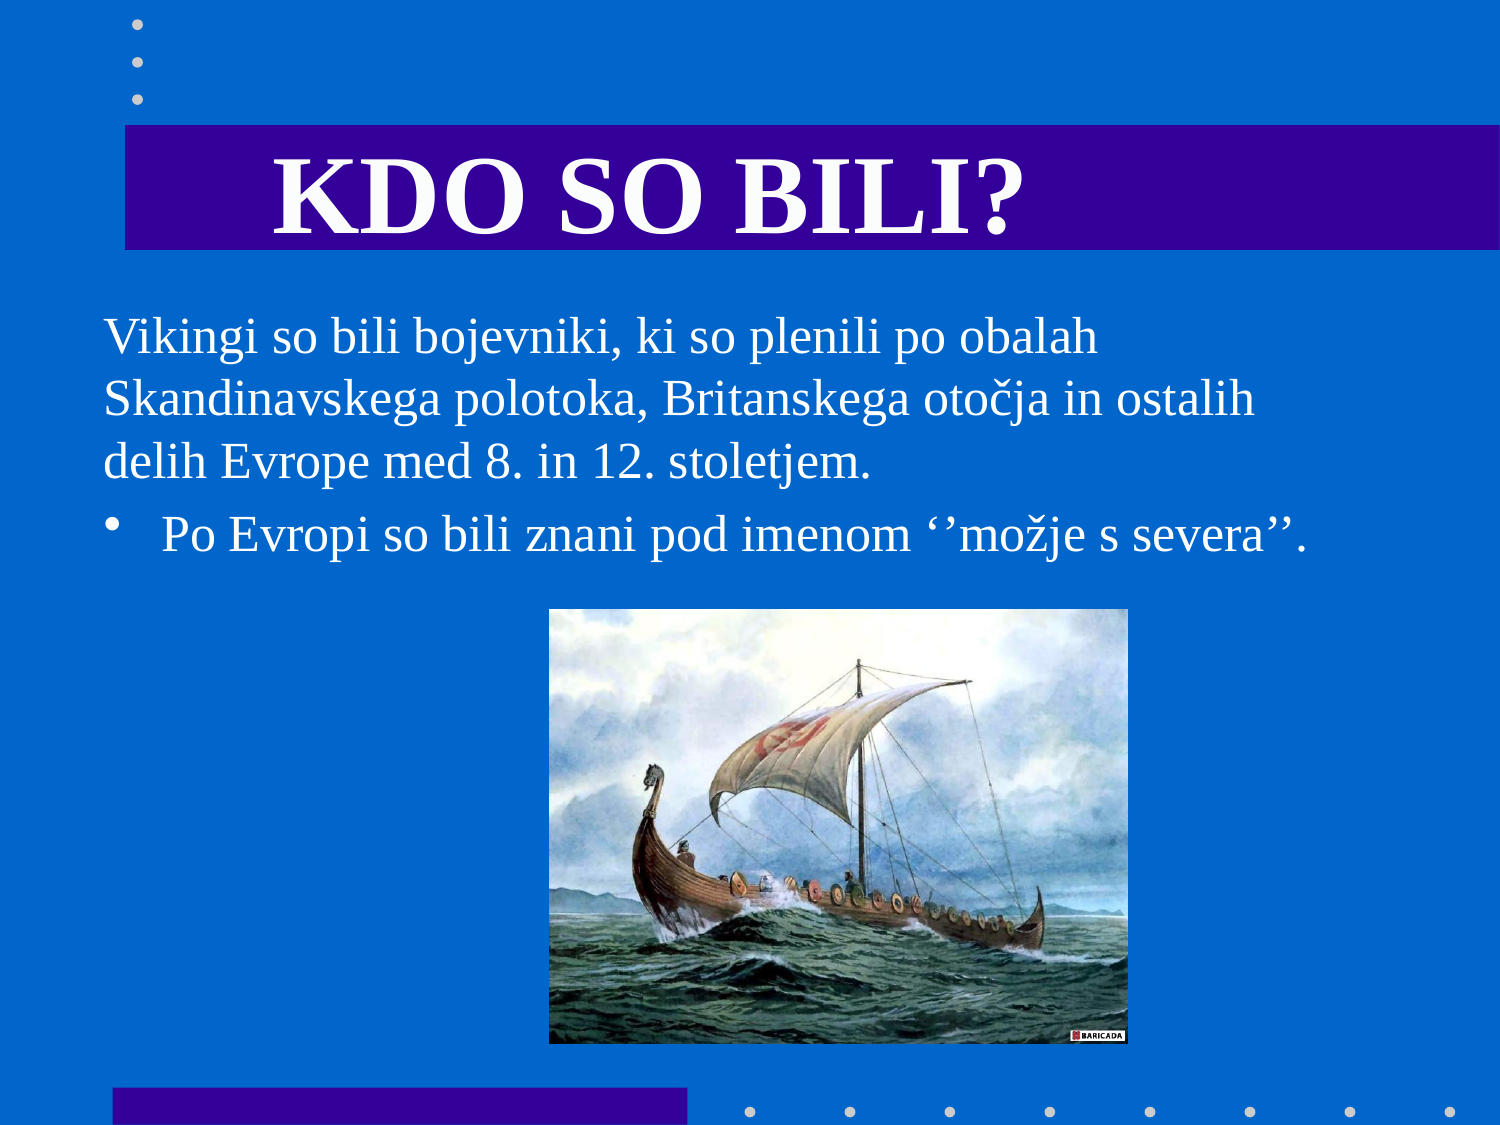

KDO SO BILI?
# Vikingi so bili bojevniki, ki so plenili po obalah Skandinavskega polotoka, Britanskega otočja in ostalih delih Evrope med 8. in 12. stoletjem.
 Po Evropi so bili znani pod imenom ‘’možje s severa’’.